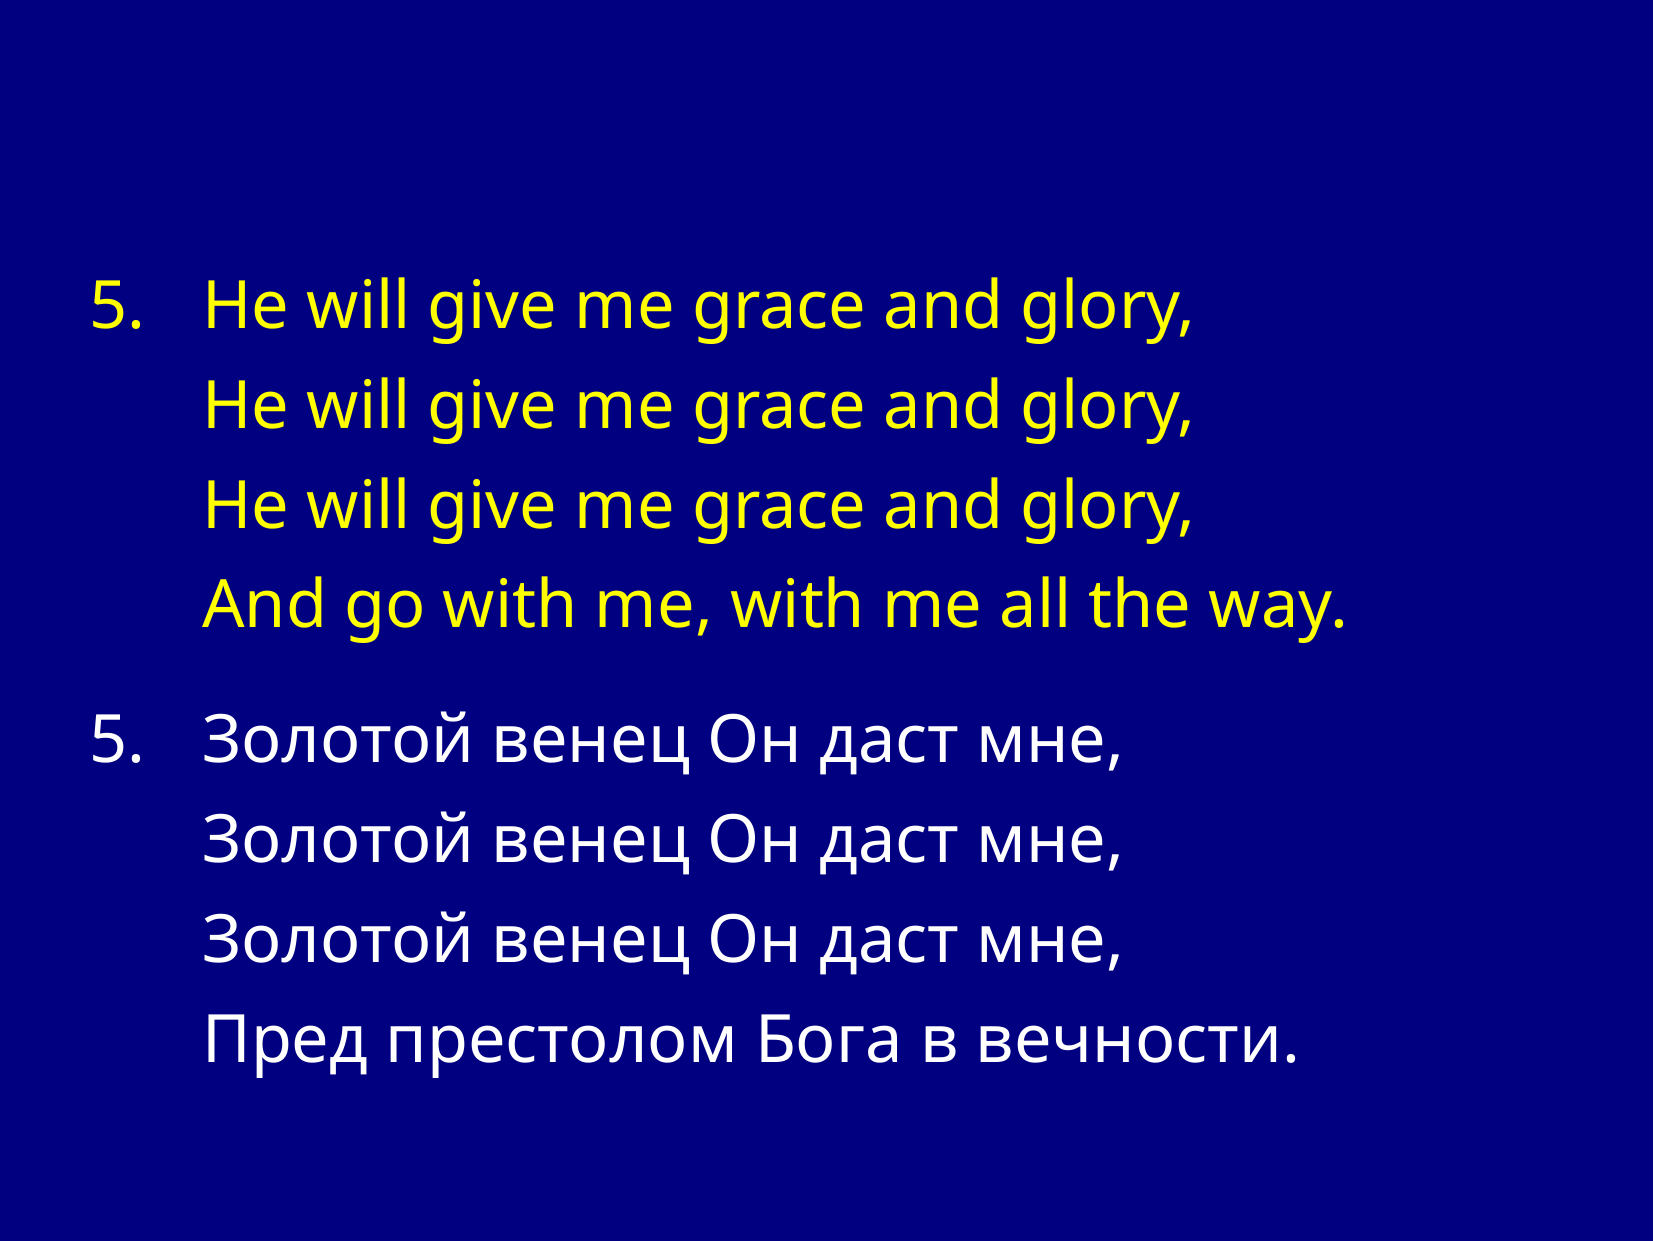

5.	He will give me grace and glory,
	He will give me grace and glory,
	He will give me grace and glory,
	And go with me, with me all the way.
5.	Золотой венец Он даст мне,
	Золотой венец Он даст мне,
	Золотой венец Он даст мне,
	Пред престолом Бога в вечности.